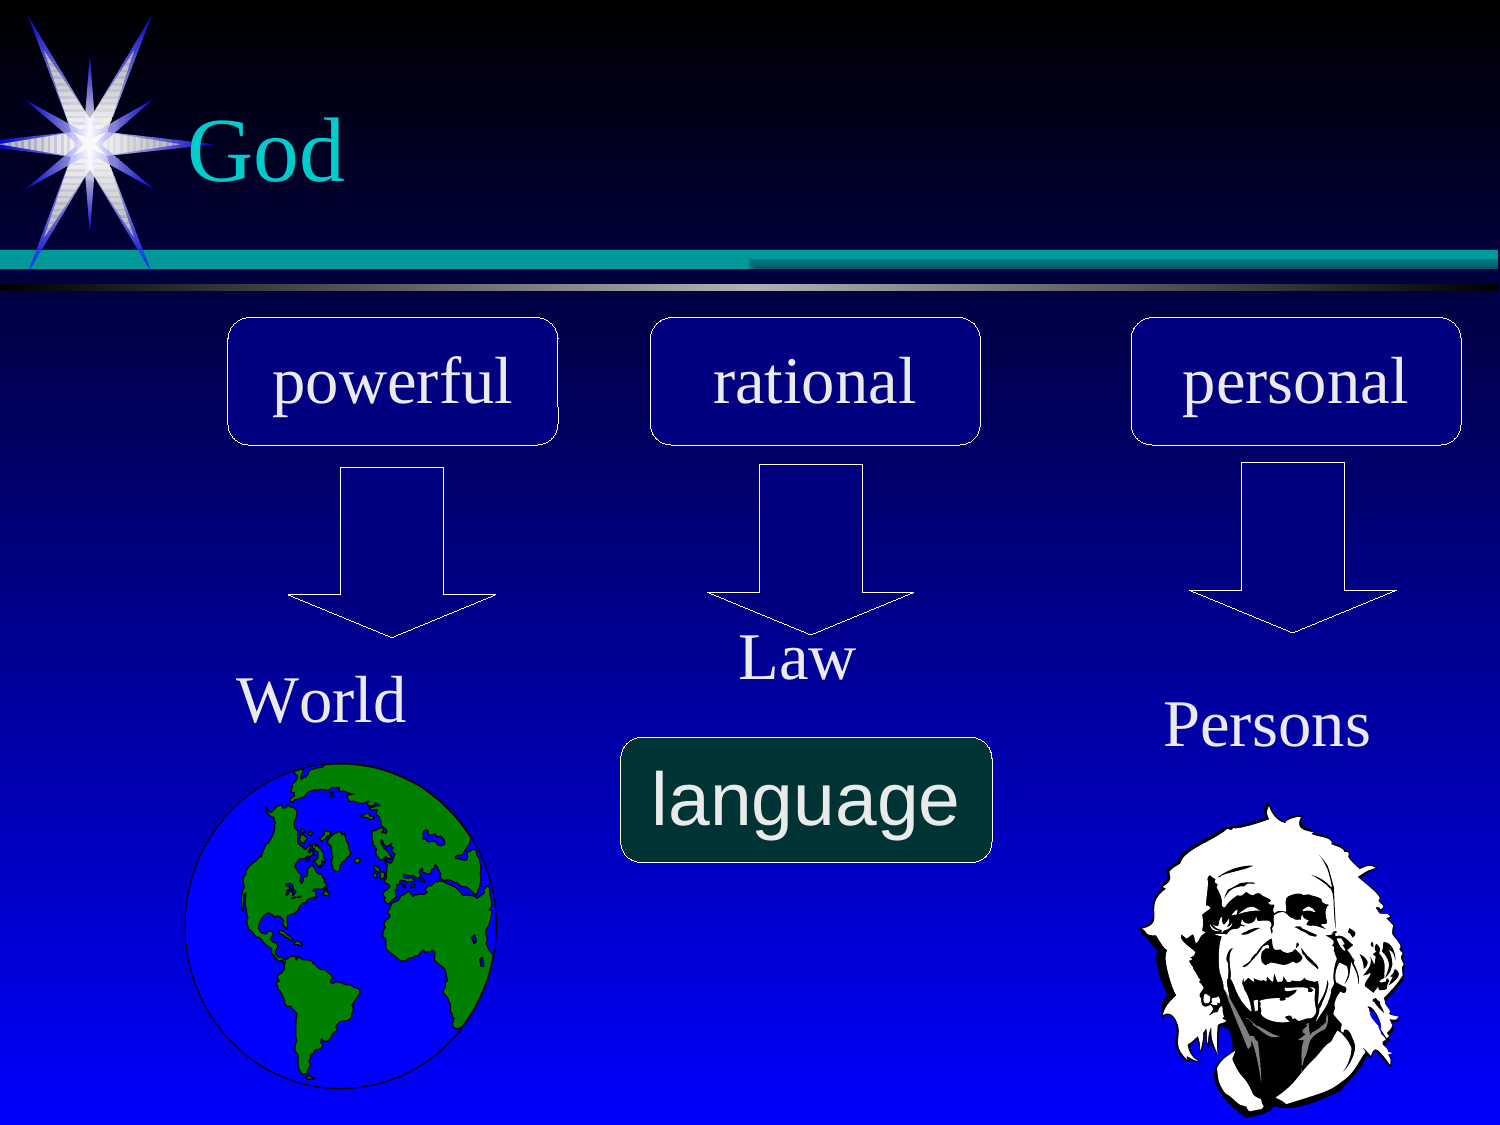

# God
powerful
rational
personal
Law
World
Persons
language